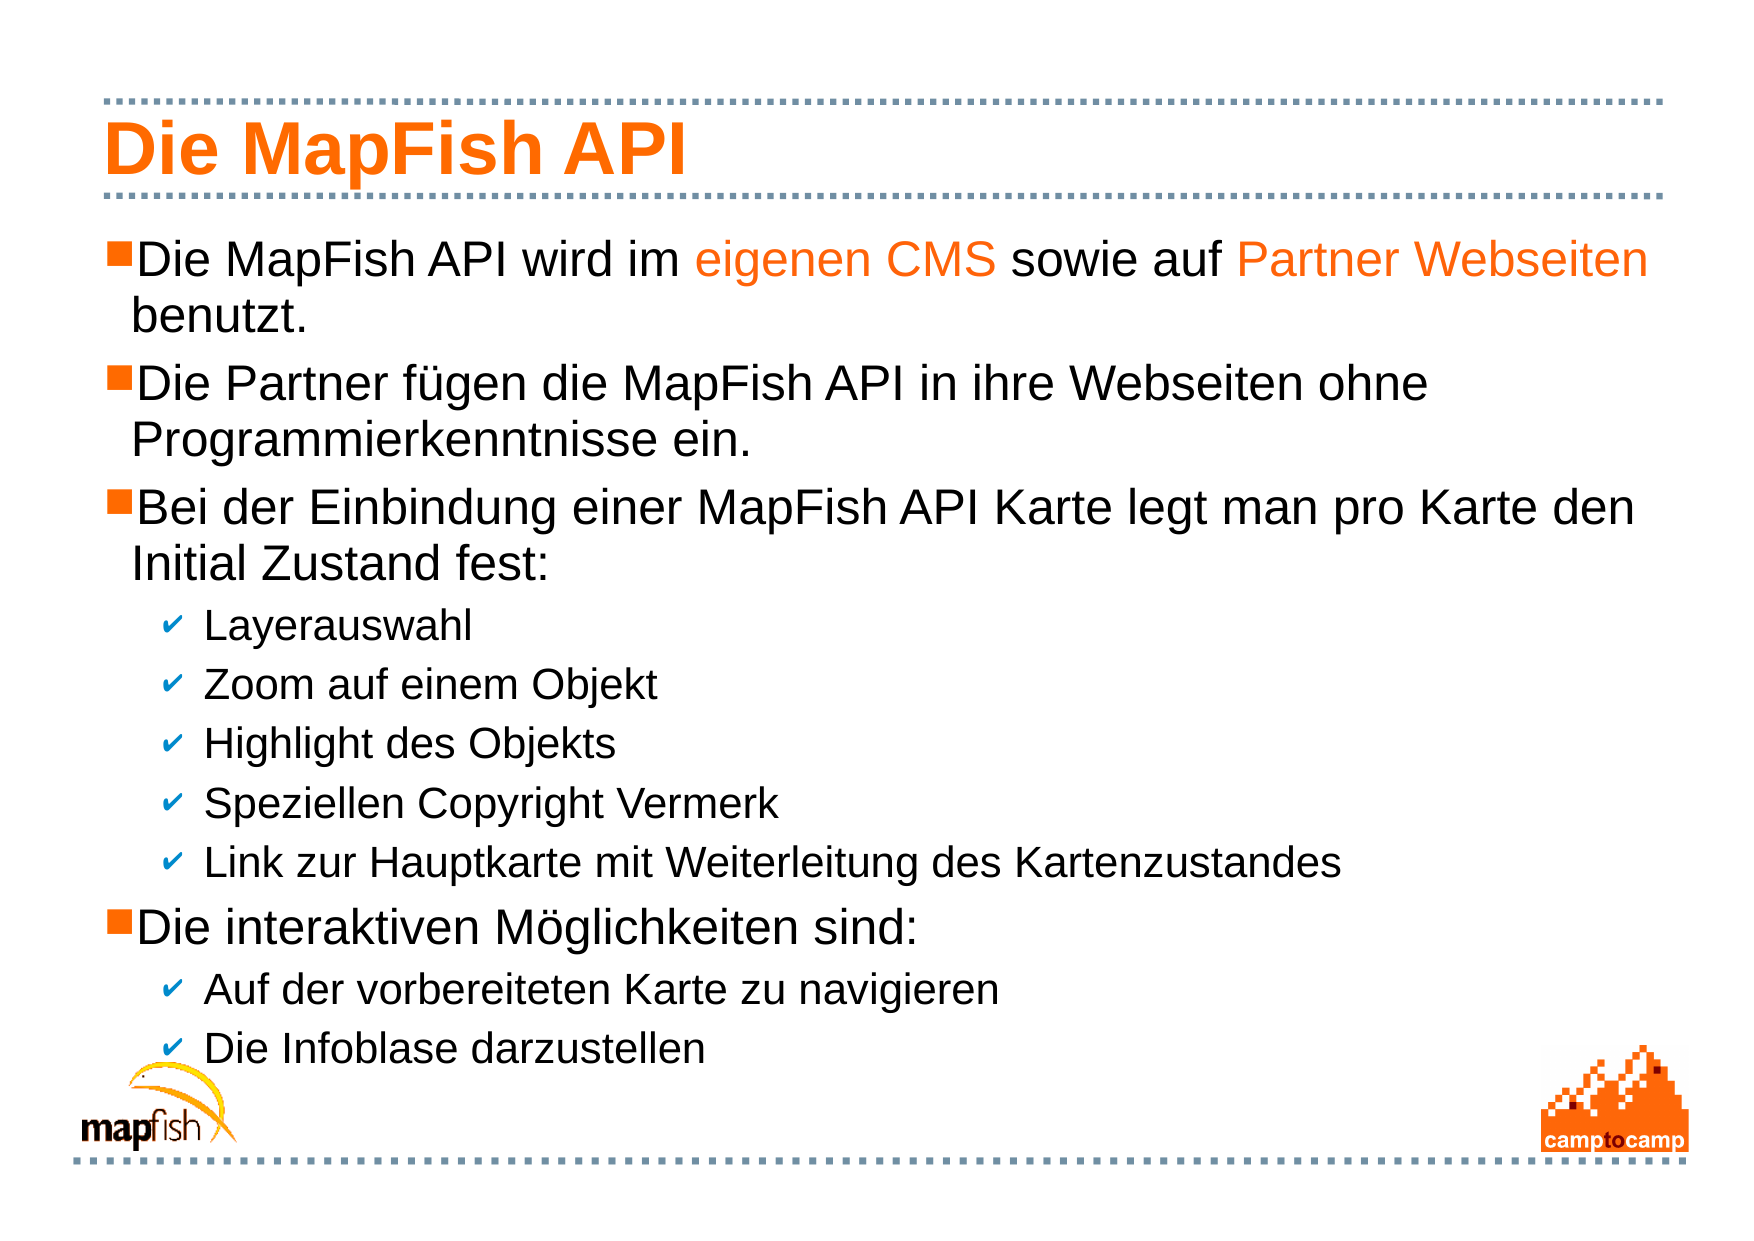

# Die MapFish API
Die MapFish API wird im eigenen CMS sowie auf Partner Webseiten benutzt.
Die Partner fügen die MapFish API in ihre Webseiten ohne Programmierkenntnisse ein.
Bei der Einbindung einer MapFish API Karte legt man pro Karte den Initial Zustand fest:
Layerauswahl
Zoom auf einem Objekt
Highlight des Objekts
Speziellen Copyright Vermerk
Link zur Hauptkarte mit Weiterleitung des Kartenzustandes
Die interaktiven Möglichkeiten sind:
Auf der vorbereiteten Karte zu navigieren
Die Infoblase darzustellen